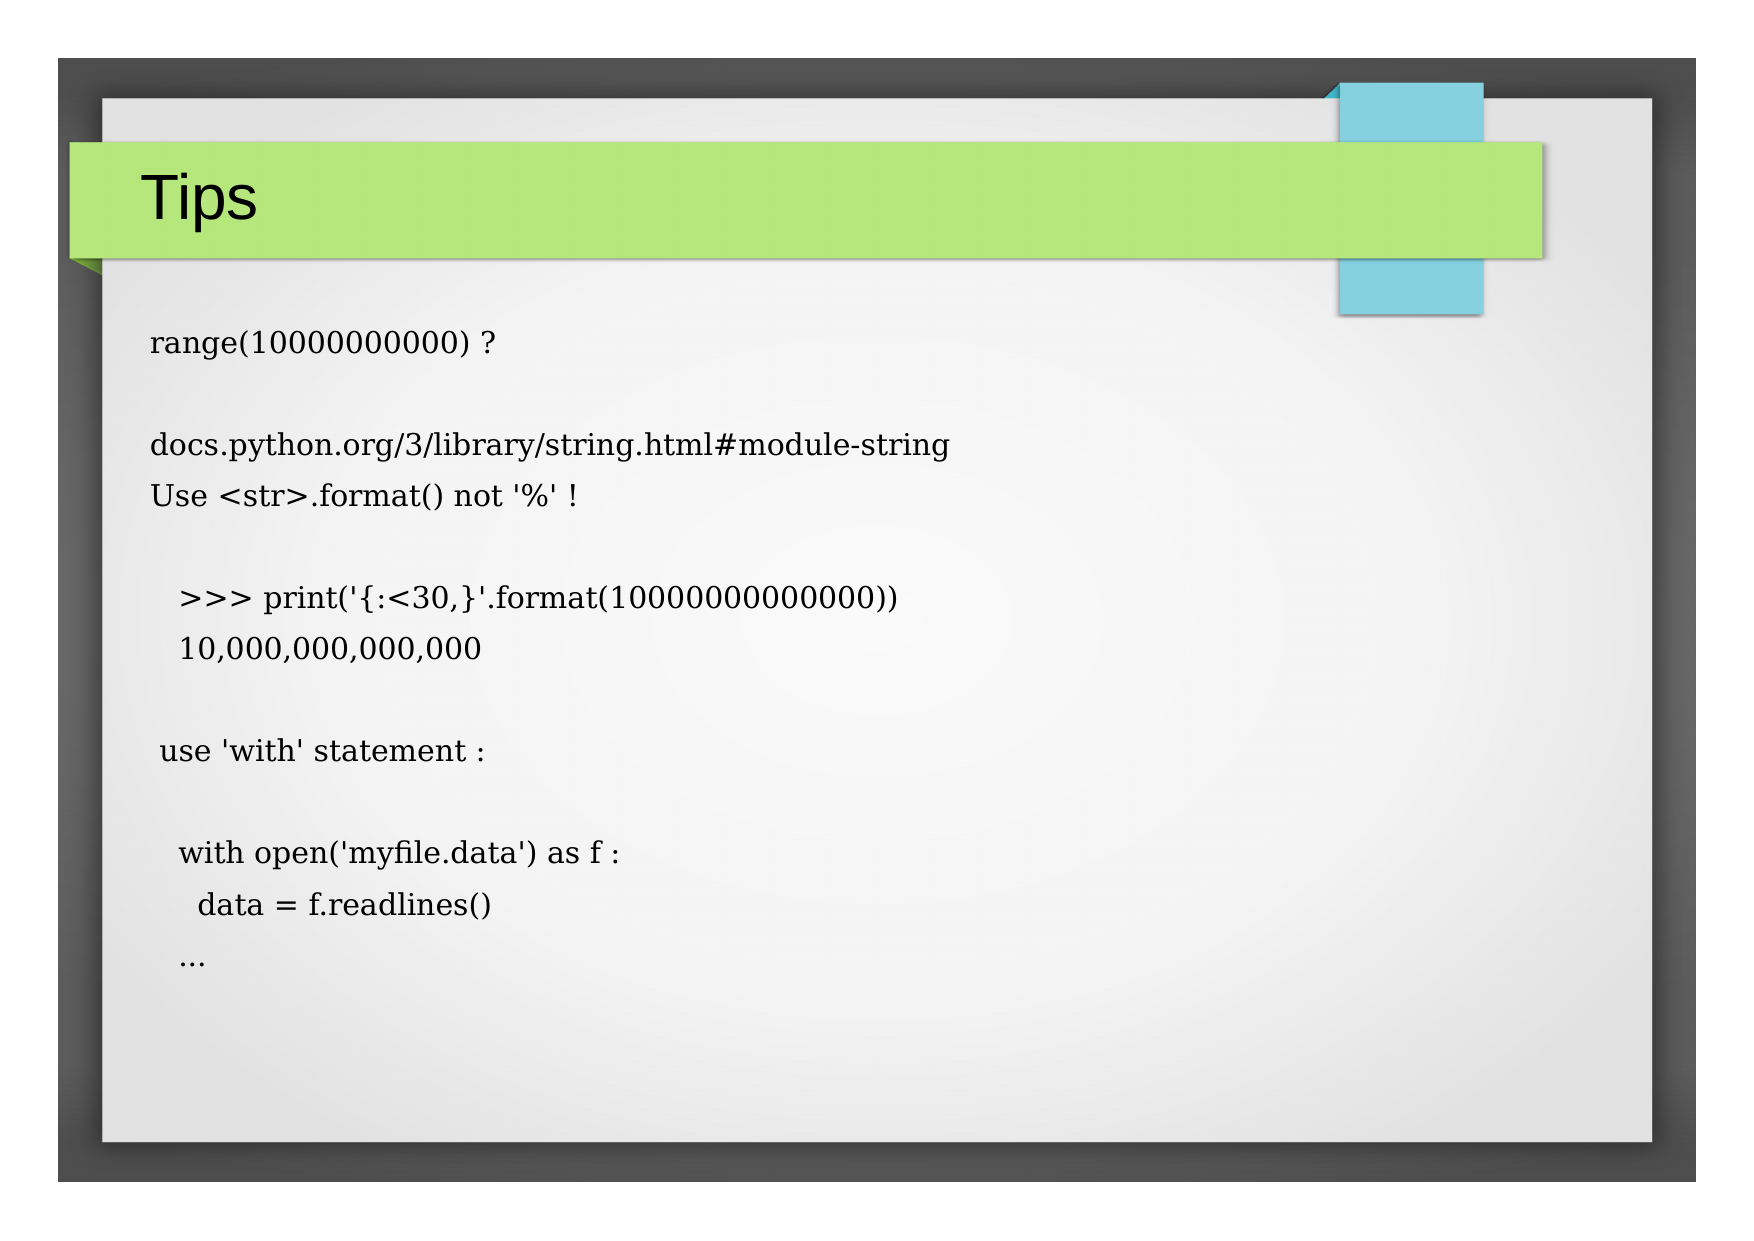

# Tips
 range(10000000000) ?
 docs.python.org/3/library/string.html#module-string
 Use <str>.format() not '%' !
 >>> print('{:<30,}'.format(10000000000000))
 10,000,000,000,000
 use 'with' statement :
 with open('myfile.data') as f :
 data = f.readlines()
 ...